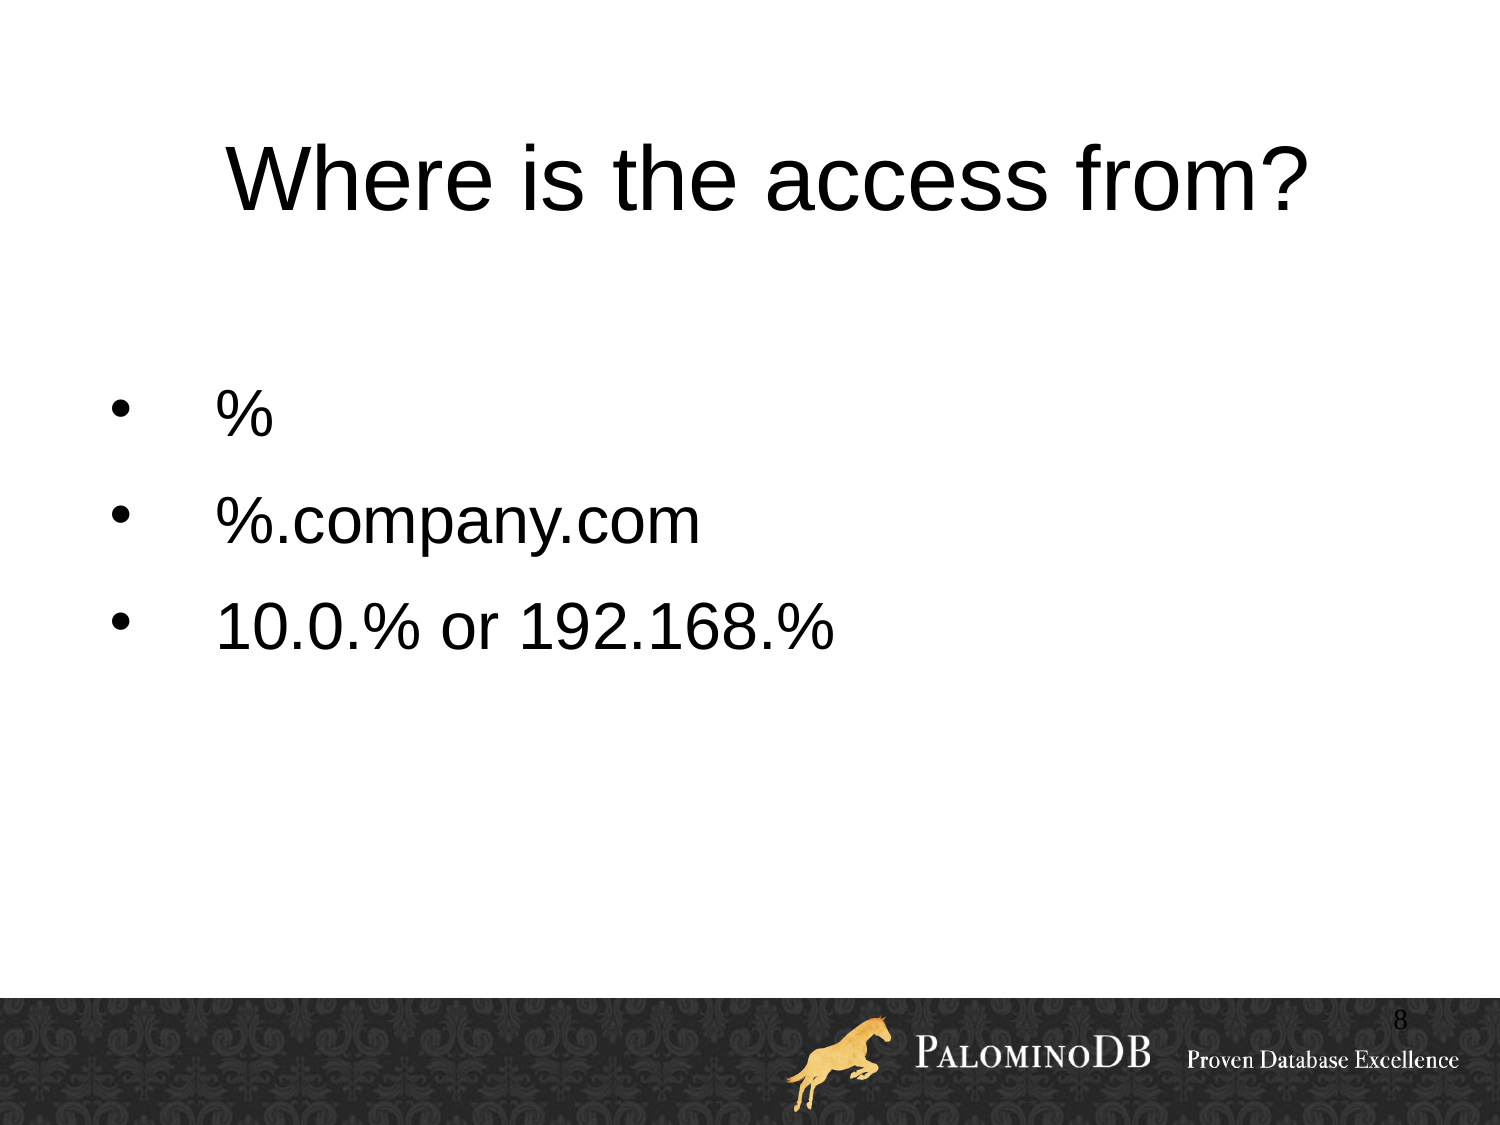

# Where is the access from?
%
%.company.com
10.0.% or 192.168.%